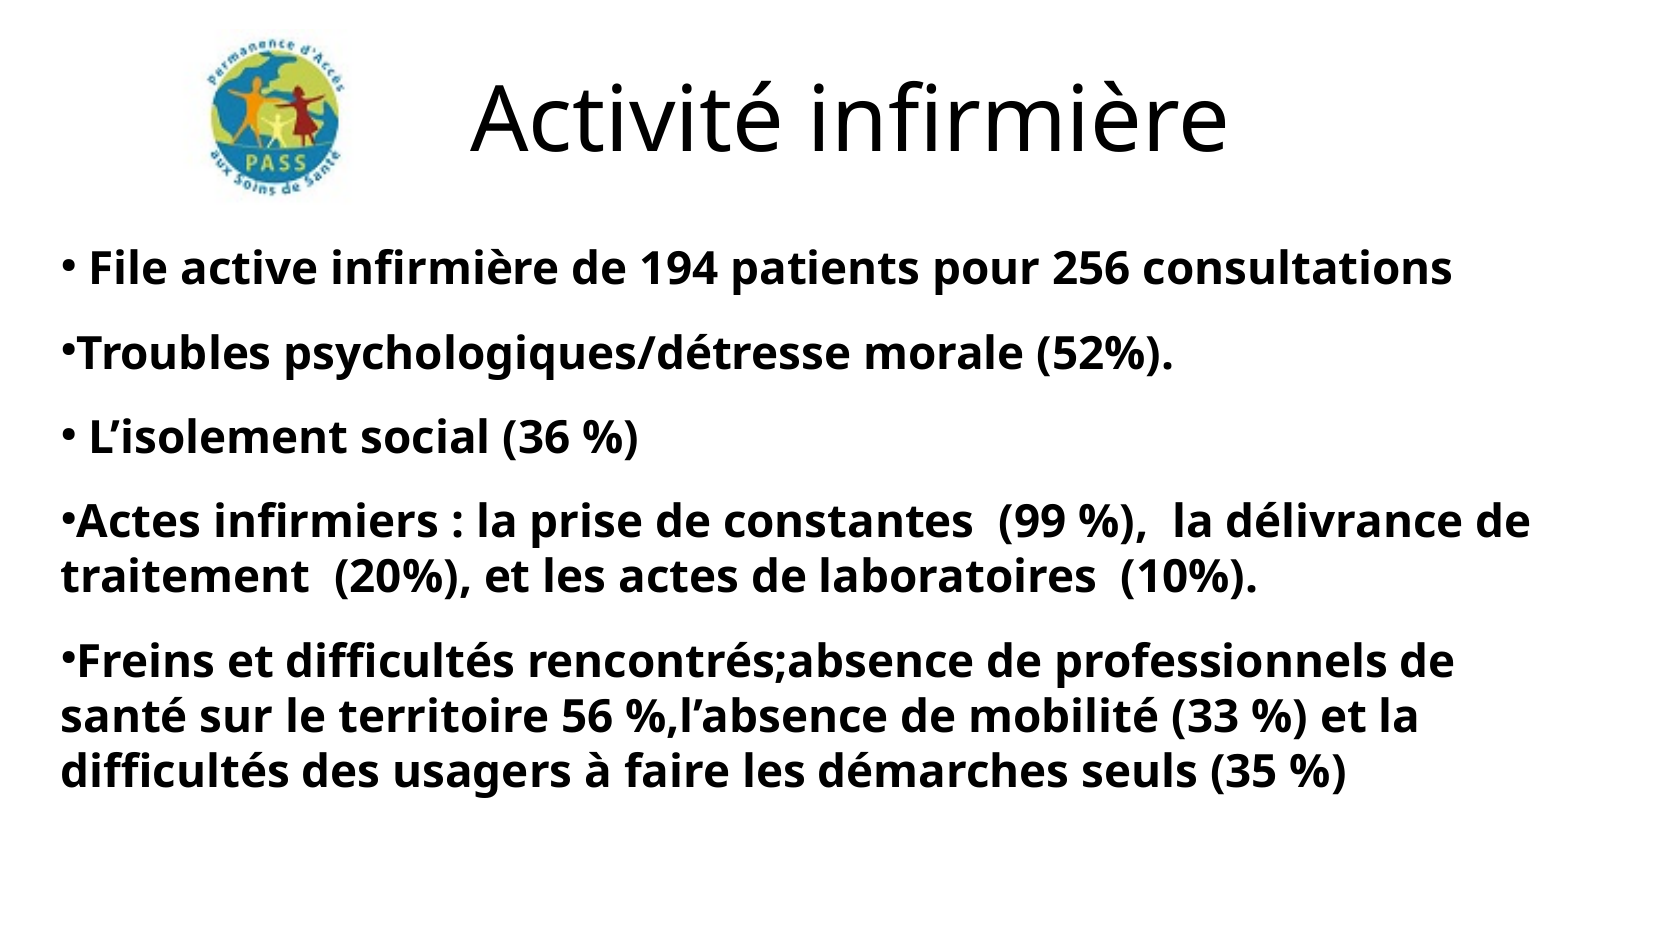

# Activité infirmière
 File active infirmière de 194 patients pour 256 consultations
Troubles psychologiques/détresse morale (52%).
 L’isolement social (36 %)
Actes infirmiers : la prise de constantes (99 %), la délivrance de traitement (20%), et les actes de laboratoires (10%).
Freins et difficultés rencontrés;absence de professionnels de santé sur le territoire 56 %,l’absence de mobilité (33 %) et la difficultés des usagers à faire les démarches seuls (35 %)